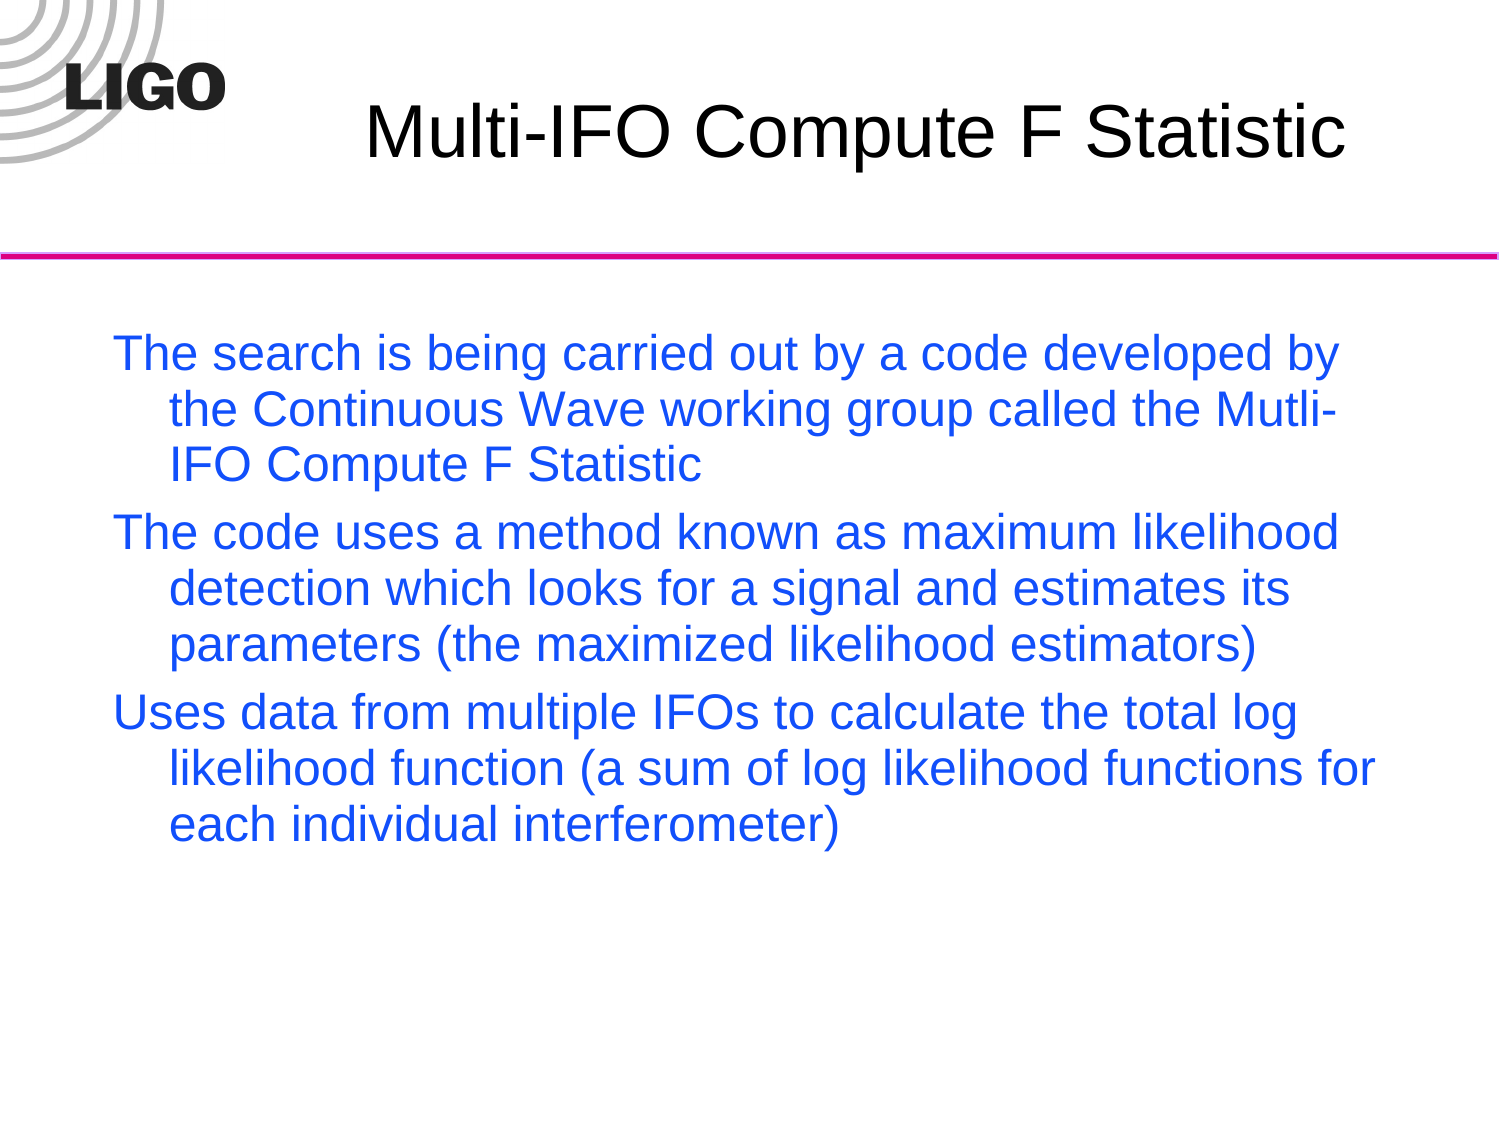

# Multi-IFO Compute F Statistic
The search is being carried out by a code developed by the Continuous Wave working group called the Mutli-IFO Compute F Statistic
The code uses a method known as maximum likelihood detection which looks for a signal and estimates its parameters (the maximized likelihood estimators)
Uses data from multiple IFOs to calculate the total log likelihood function (a sum of log likelihood functions for each individual interferometer)